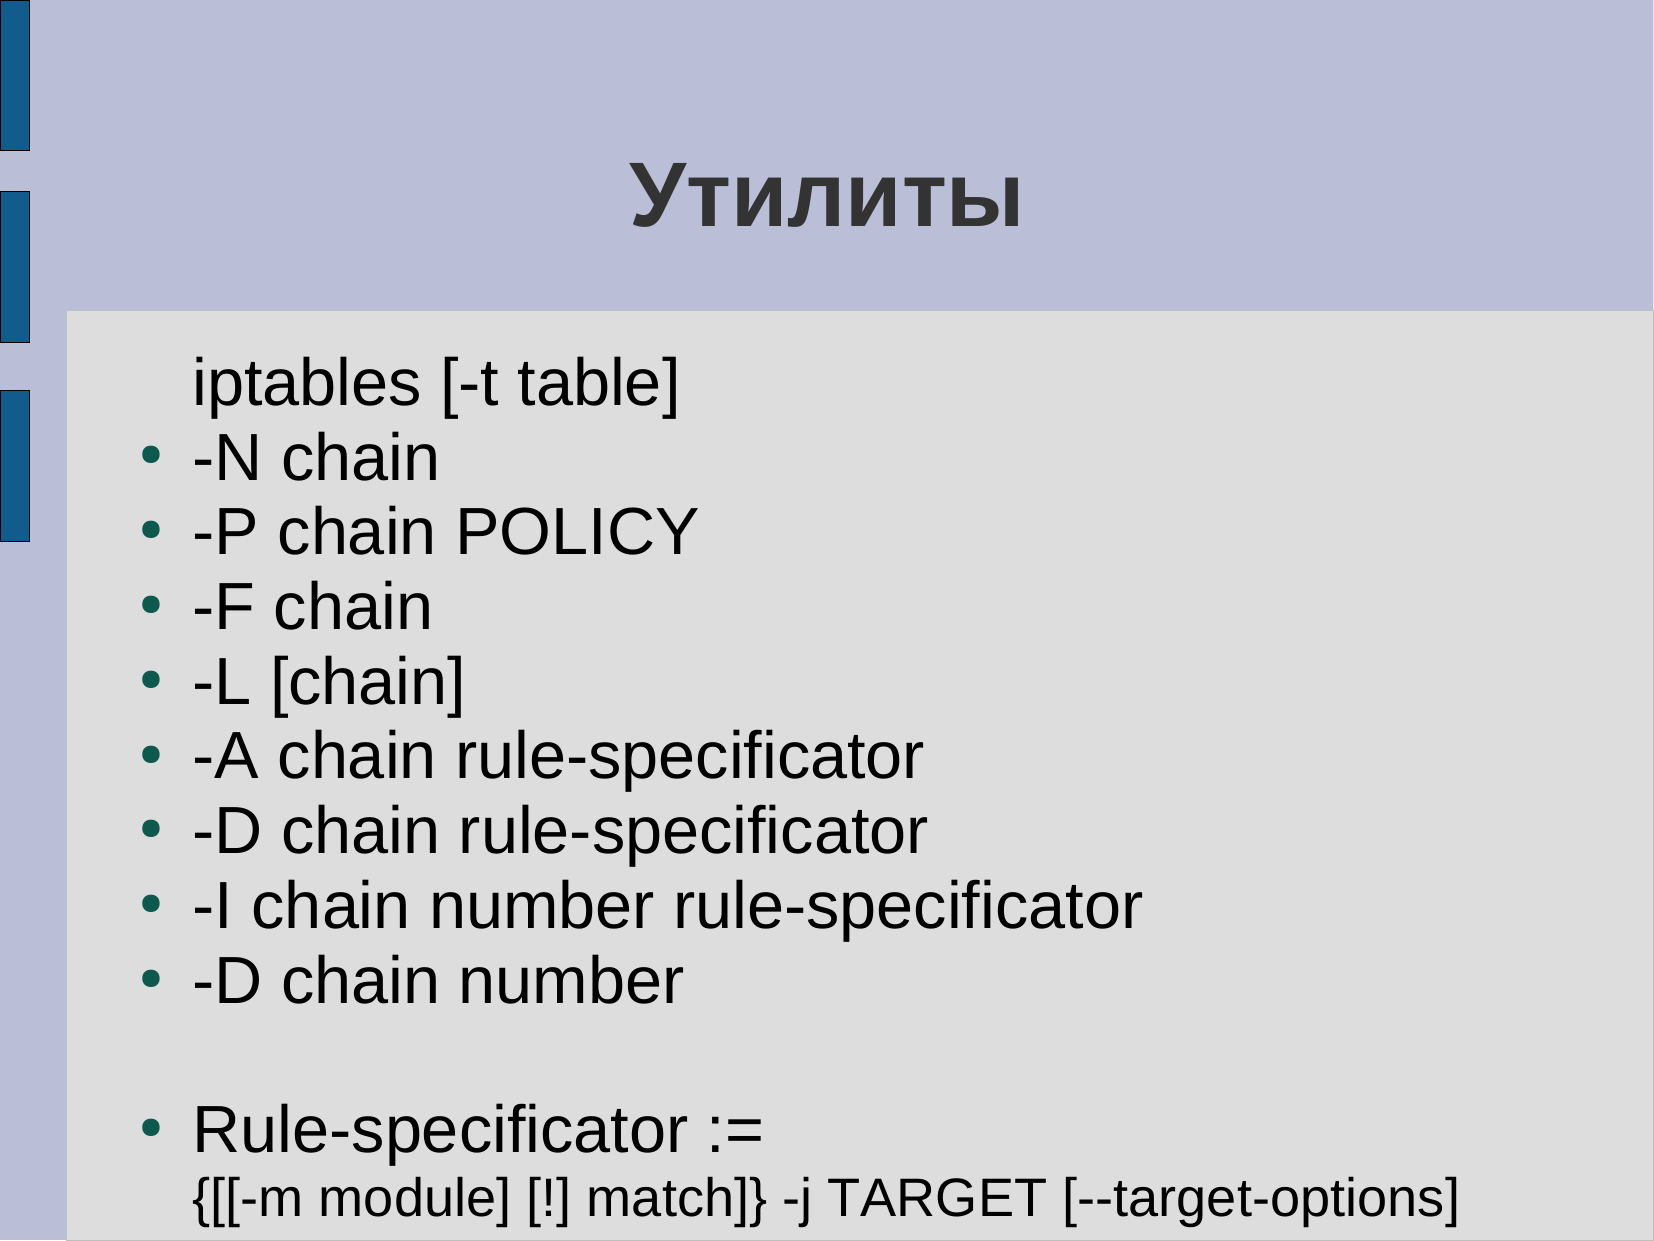

# Утилиты
iptables [-t table]
-N chain
-P chain POLICY
-F chain
-L [chain]
-A chain rule-specificator
-D chain rule-specificator
-I chain number rule-specificator
-D chain number
Rule-specificator :=
{[[-m module] [!] match]} -j TARGET [--target-options]